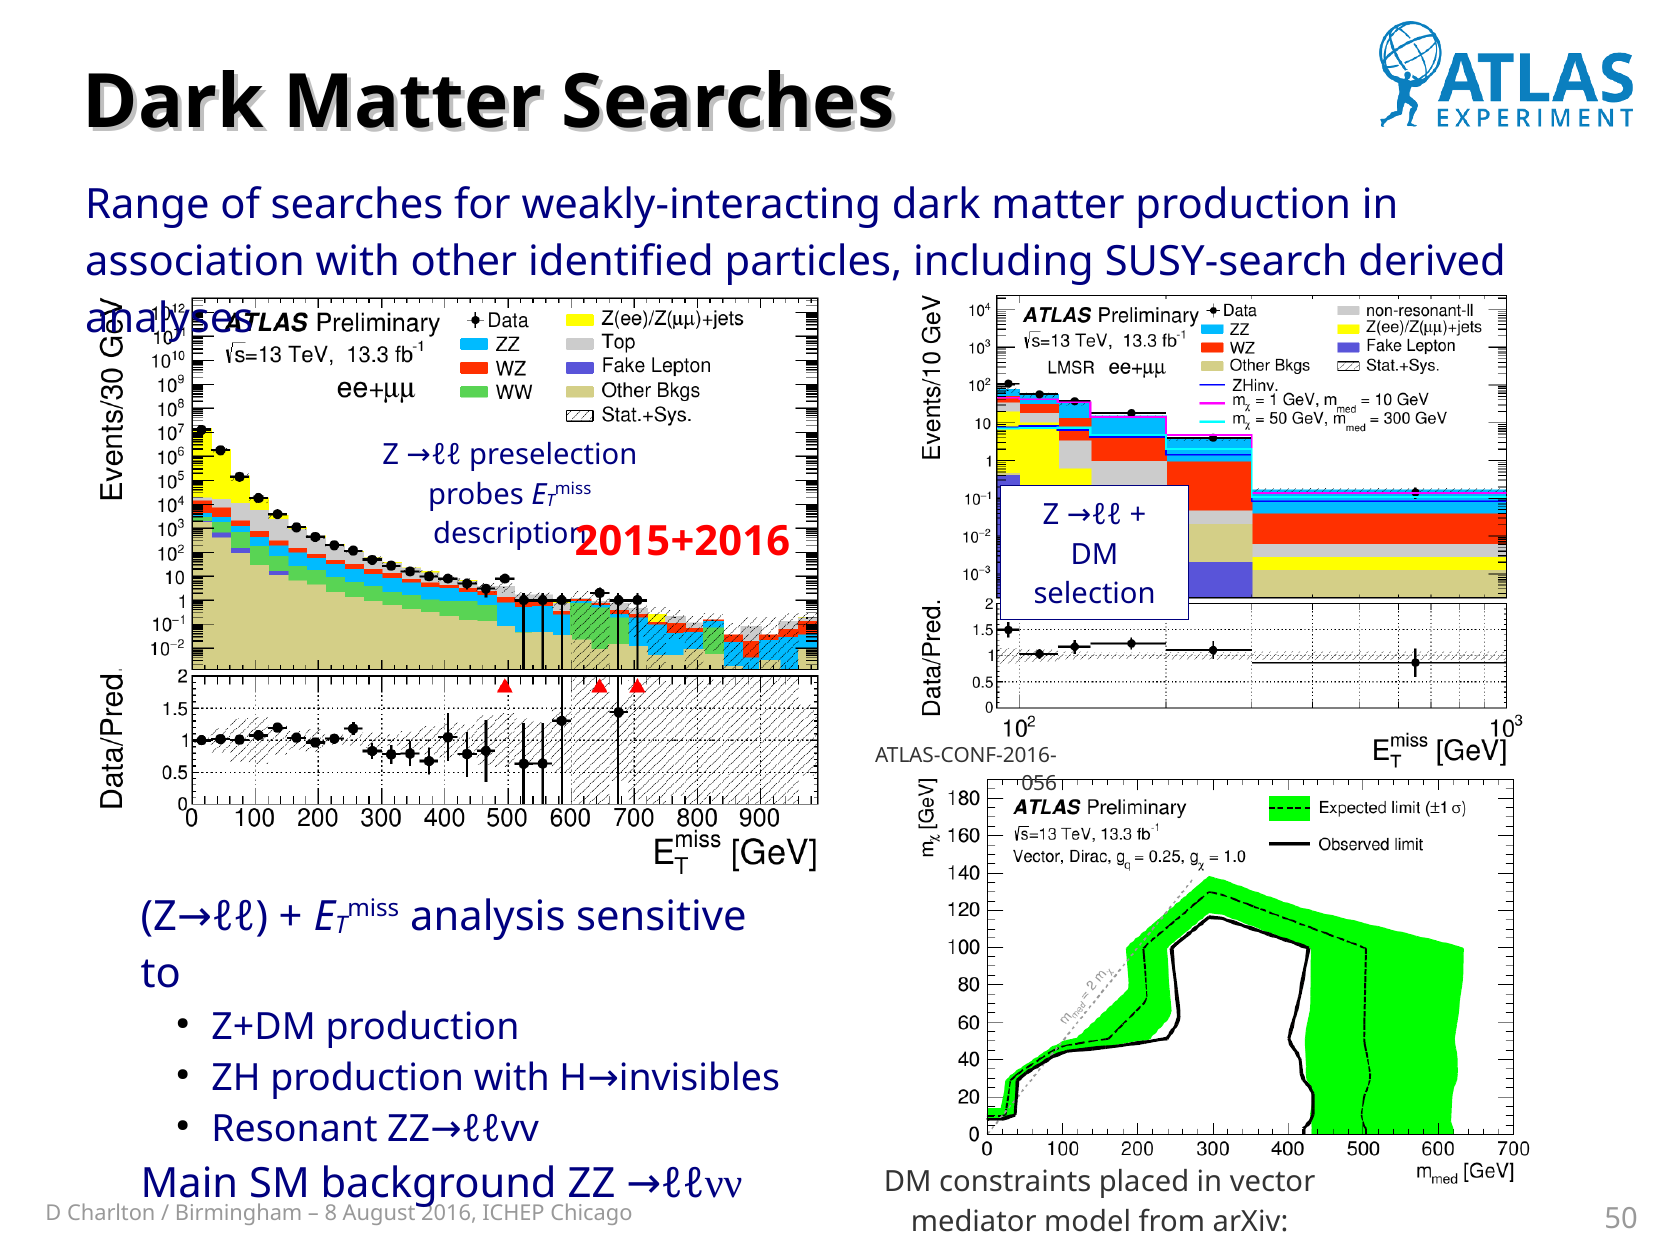

# Dark Matter Searches
Range of searches for weakly-interacting dark matter production in association with other identified particles, including SUSY-search derived analyses
Z →ℓℓ preselection probes ETmiss description
Z →ℓℓ + DM selection
2015+2016
ATLAS-CONF-2016-056
(Z→ℓℓ) + ETmiss analysis sensitive to
Z+DM production
ZH production with H→invisibles
Resonant ZZ→ℓℓvv
Main SM background ZZ →ℓℓνν
DM constraints placed in vector mediator model from arXiv: 1507.00966